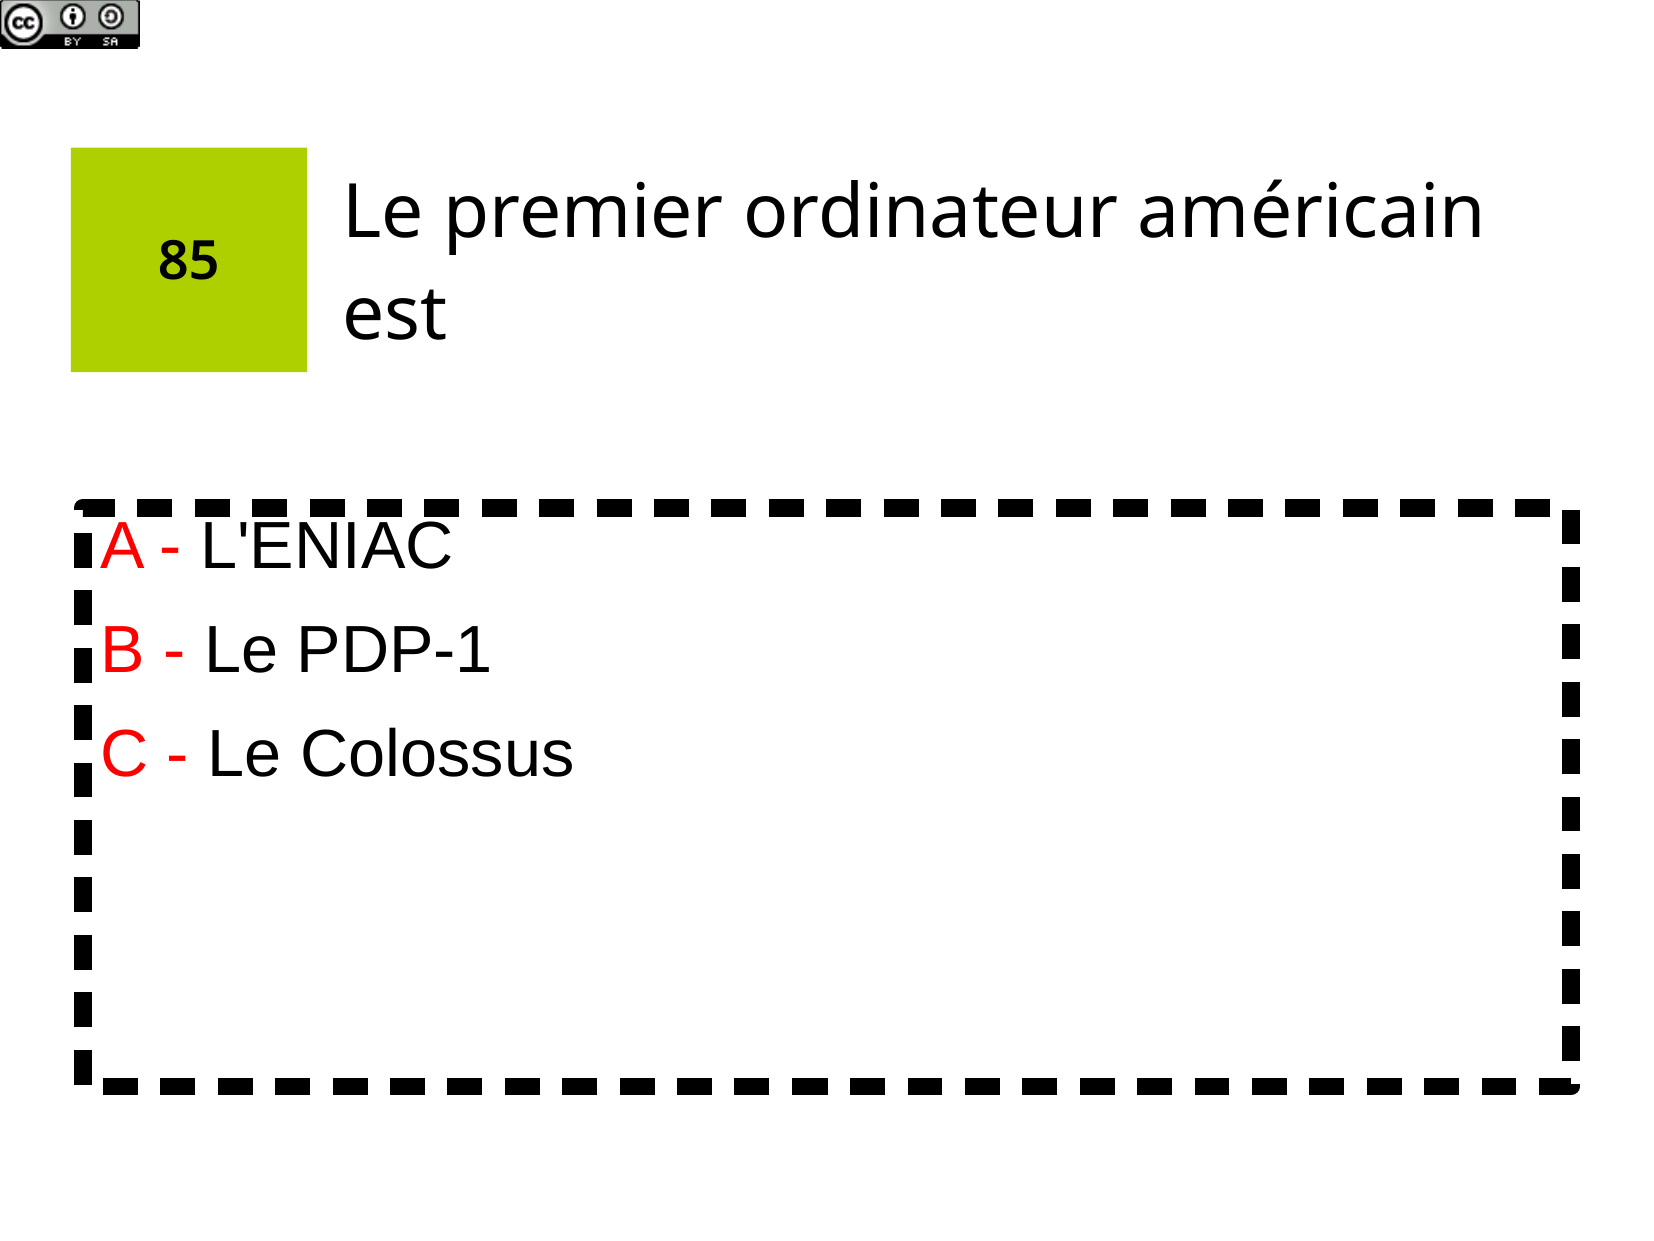

# Le premier ordinateur américain est
85
L'ENIAC
Le PDP-1
Le Colossus